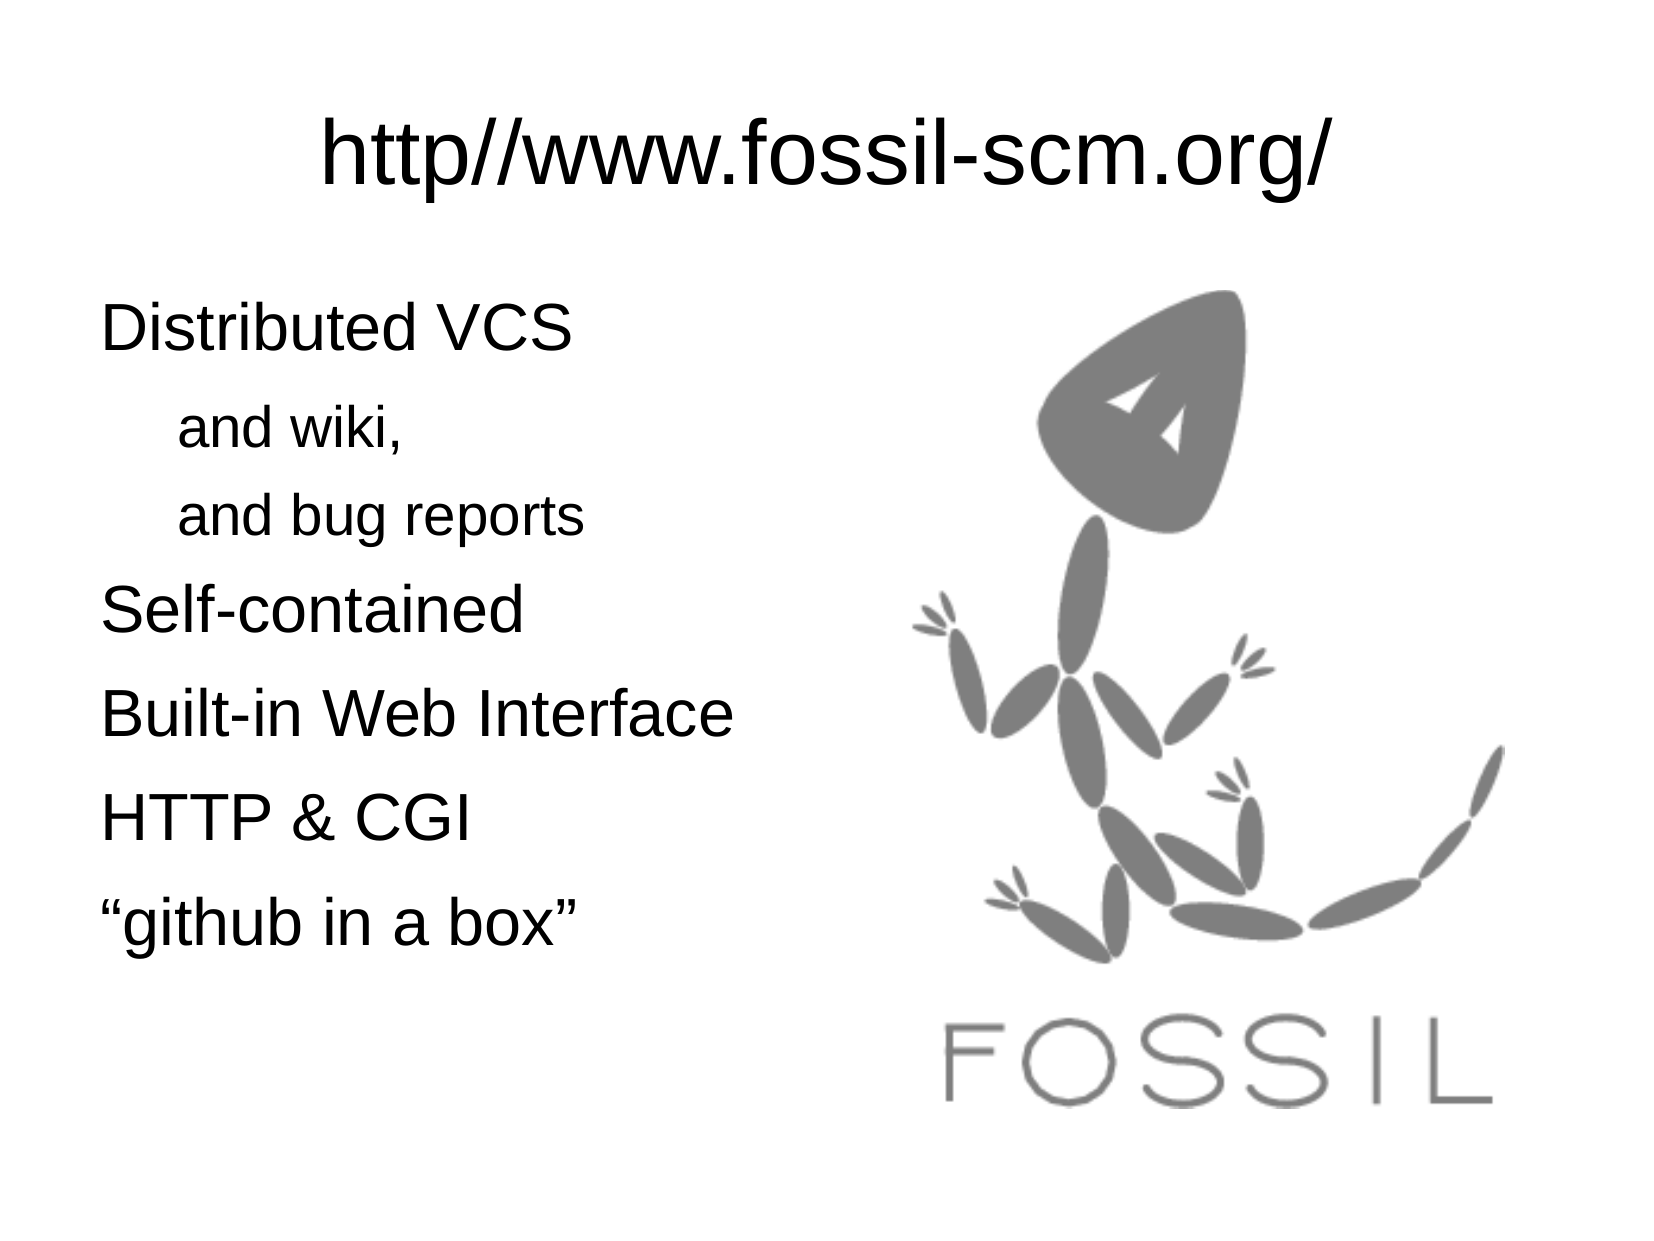

# http//www.fossil-scm.org/
Distributed VCS
and wiki,
and bug reports
Self-contained
Built-in Web Interface
HTTP & CGI
“github in a box”